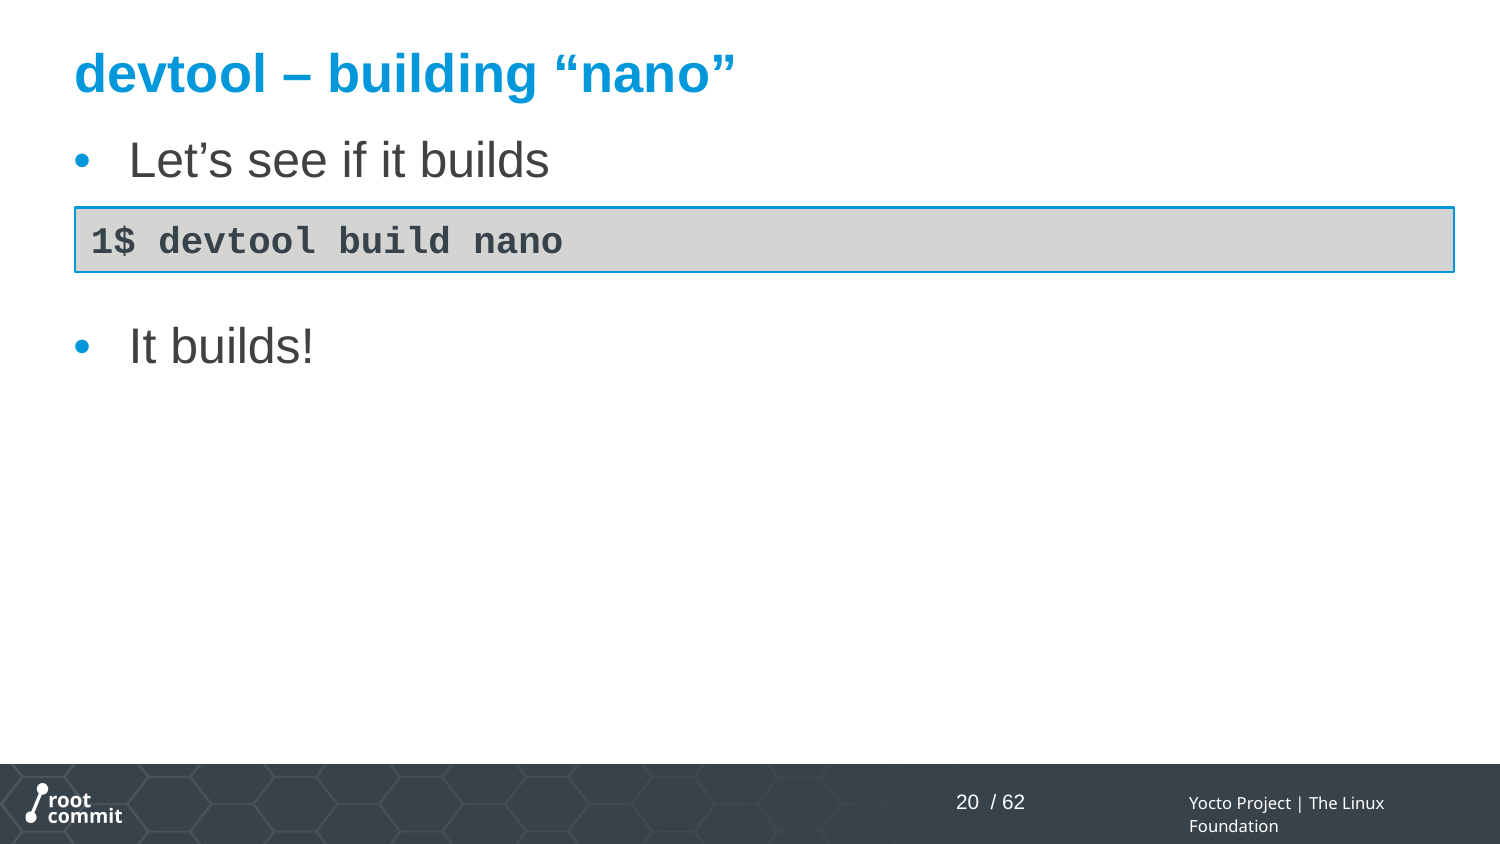

devtool – building “nano”
Let’s see if it builds
It builds!
1$ devtool build nano